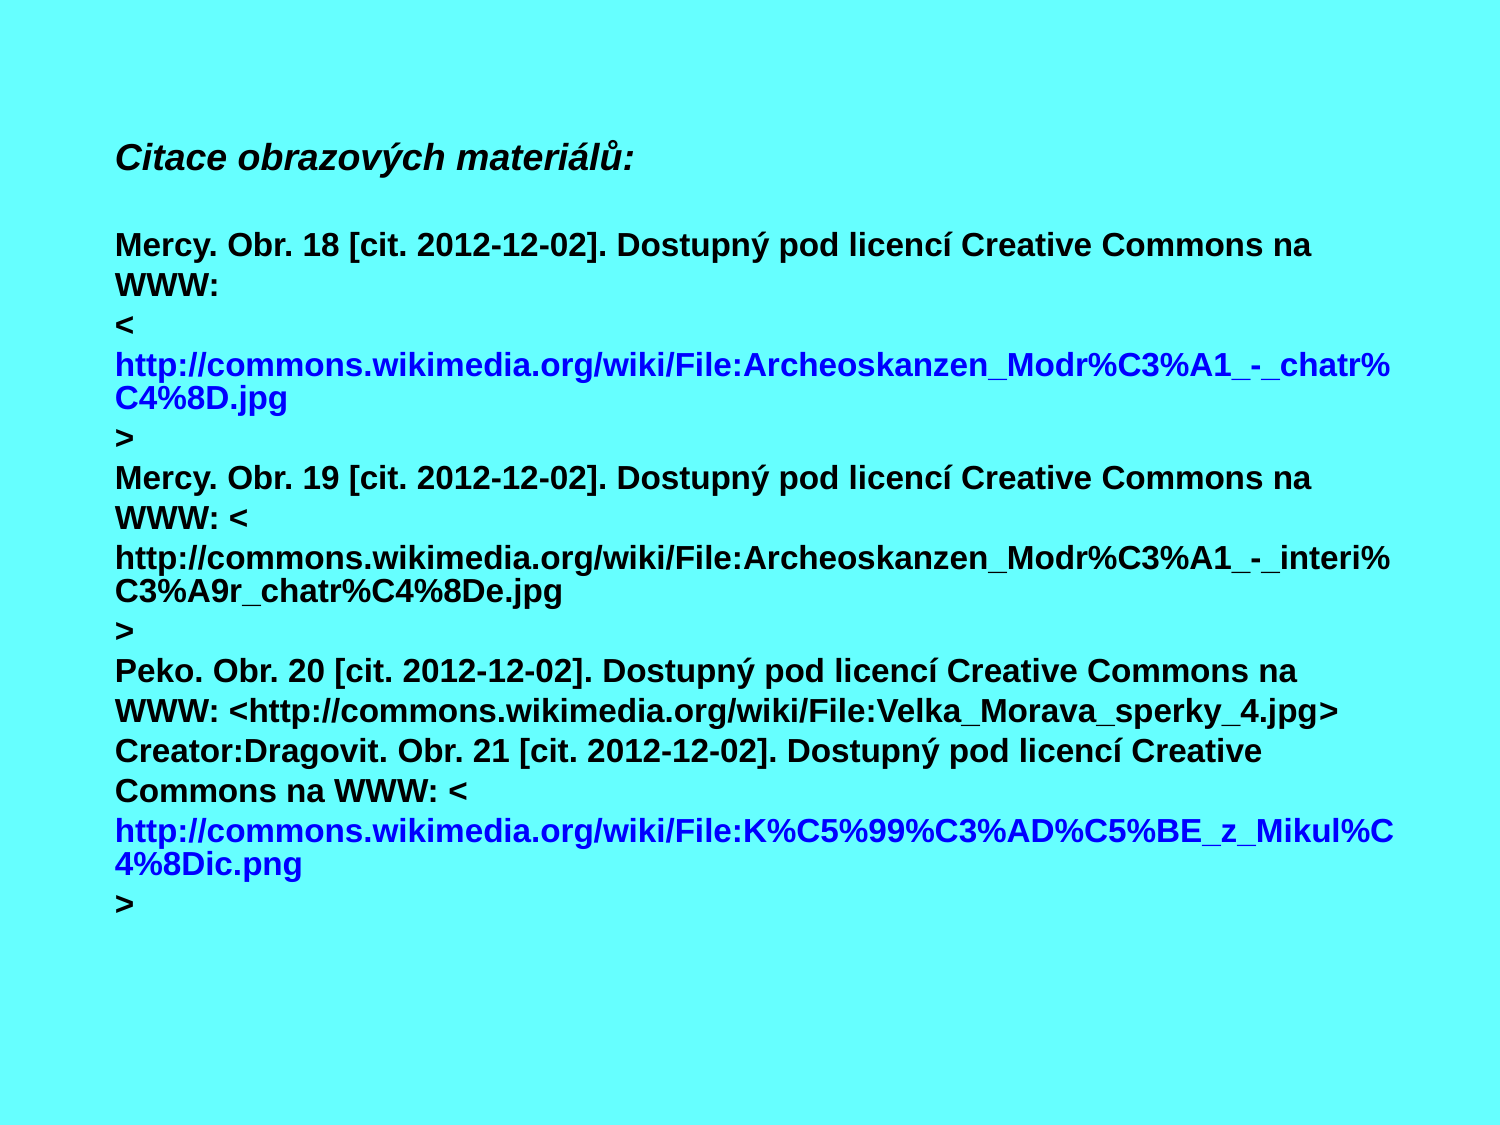

Citace obrazových materiálů:
Mercy. Obr. 18 [cit. 2012-12-02]. Dostupný pod licencí Creative Commons na WWW:
<http://commons.wikimedia.org/wiki/File:Archeoskanzen_Modr%C3%A1_-_chatr%C4%8D.jpg>
Mercy. Obr. 19 [cit. 2012-12-02]. Dostupný pod licencí Creative Commons na WWW: <http://commons.wikimedia.org/wiki/File:Archeoskanzen_Modr%C3%A1_-_interi%C3%A9r_chatr%C4%8De.jpg>
Peko. Obr. 20 [cit. 2012-12-02]. Dostupný pod licencí Creative Commons na WWW: <http://commons.wikimedia.org/wiki/File:Velka_Morava_sperky_4.jpg>
Creator:Dragovit. Obr. 21 [cit. 2012-12-02]. Dostupný pod licencí Creative Commons na WWW: <http://commons.wikimedia.org/wiki/File:K%C5%99%C3%AD%C5%BE_z_Mikul%C4%8Dic.png>